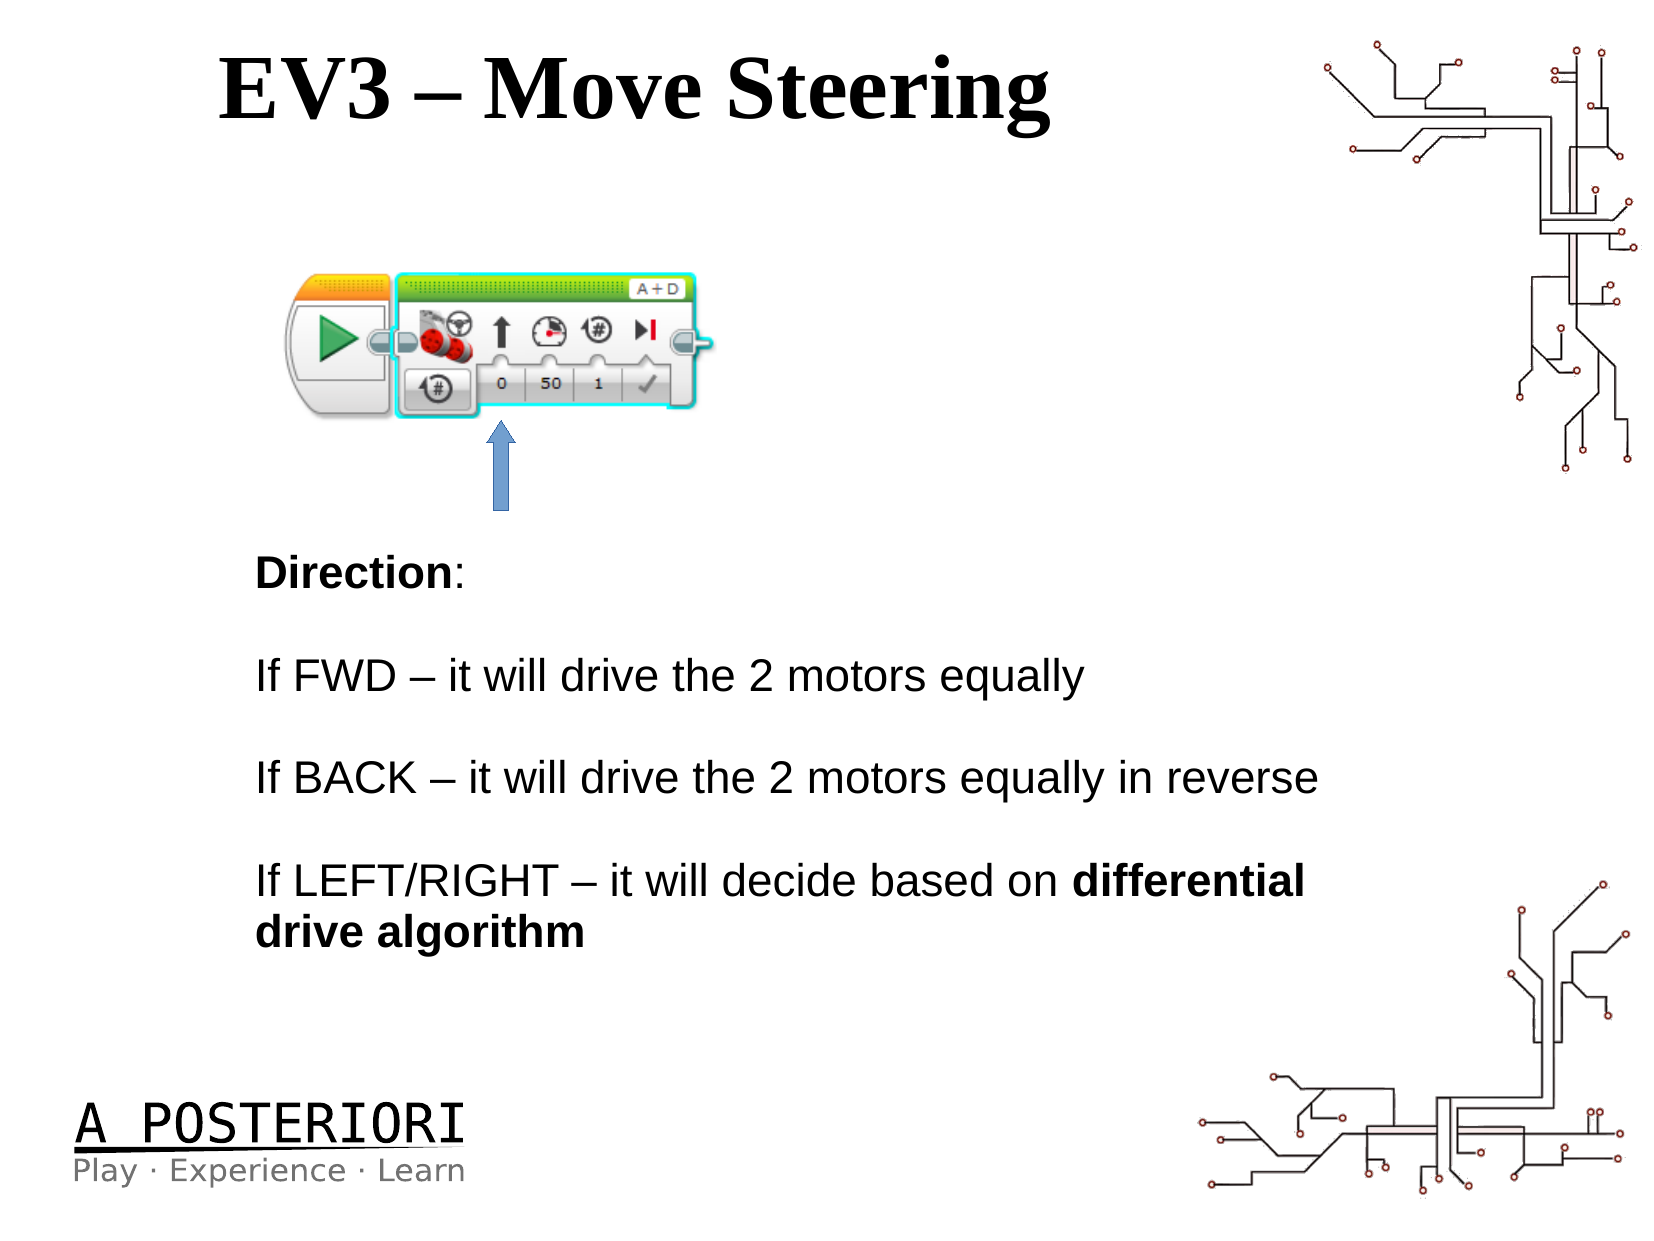

# EV3 – Move Steering
Direction:
If FWD – it will drive the 2 motors equally
If BACK – it will drive the 2 motors equally in reverse
If LEFT/RIGHT – it will decide based on differential drive algorithm